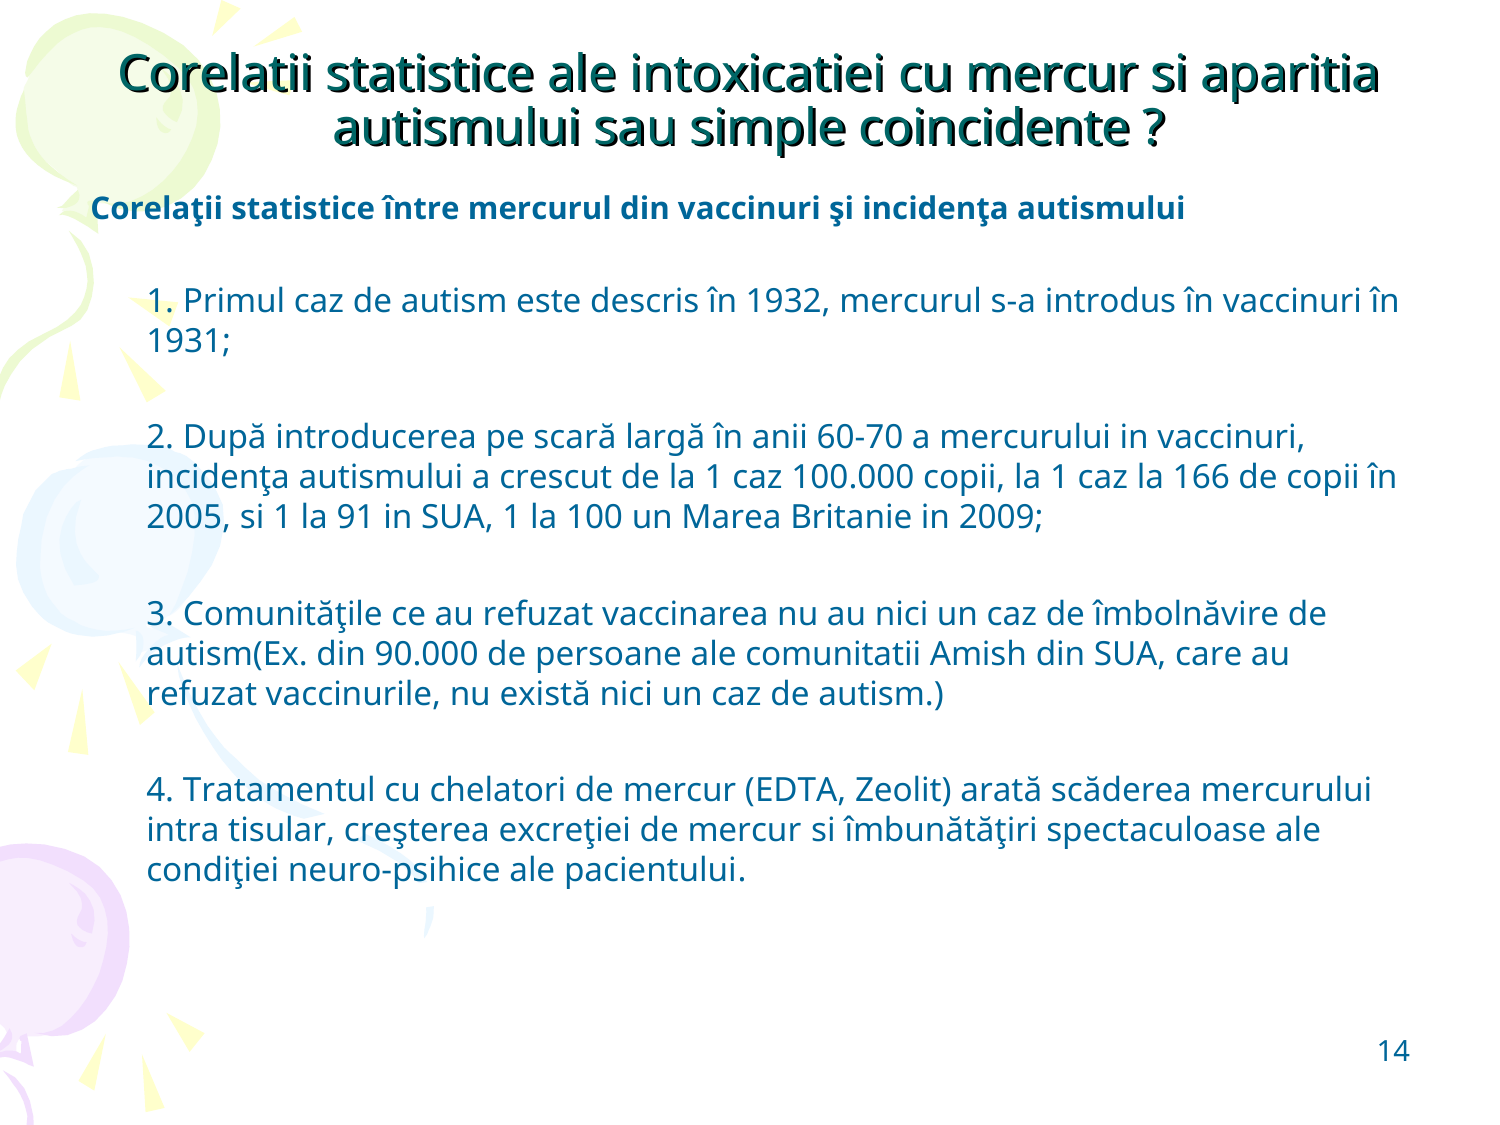

Corelatii statistice ale intoxicatiei cu mercur si aparitia autismului sau simple coincidente ?
Corelaţii statistice între mercurul din vaccinuri şi incidenţa autismului
	1. Primul caz de autism este descris în 1932, mercurul s-a introdus în vaccinuri în 1931;
	2. După introducerea pe scară largă în anii 60-70 a mercurului in vaccinuri, incidenţa autismului a crescut de la 1 caz 100.000 copii, la 1 caz la 166 de copii în 2005, si 1 la 91 in SUA, 1 la 100 un Marea Britanie in 2009;
	3. Comunităţile ce au refuzat vaccinarea nu au nici un caz de îmbolnăvire de autism(Ex. din 90.000 de persoane ale comunitatii Amish din SUA, care au refuzat vaccinurile, nu există nici un caz de autism.)
	4. Tratamentul cu chelatori de mercur (EDTA, Zeolit) arată scăderea mercurului intra tisular, creşterea excreţiei de mercur si îmbunătăţiri spectaculoase ale condiţiei neuro-psihice ale pacientului.